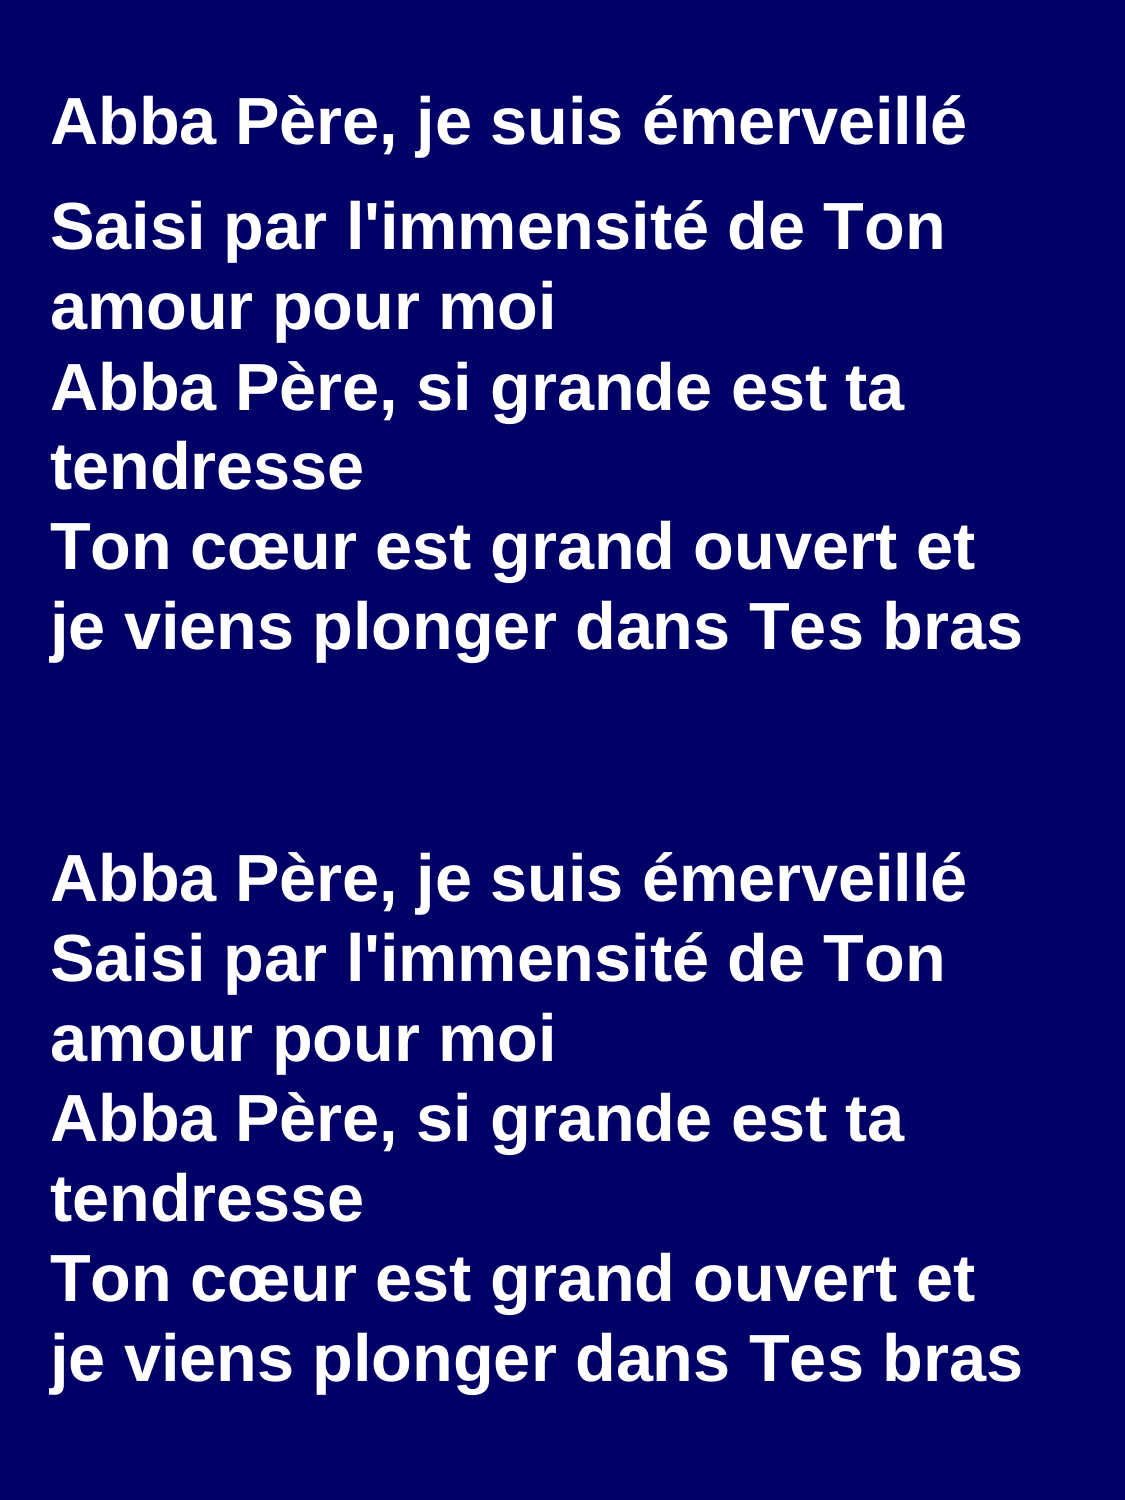

Abba Père, je suis émerveillé
Saisi par l'immensité de Ton amour pour moi
Abba Père, si grande est ta tendresse
Ton cœur est grand ouvert et je viens plonger dans Tes bras
Abba Père, je suis émerveillé
Saisi par l'immensité de Ton amour pour moi
Abba Père, si grande est ta tendresse
Ton cœur est grand ouvert et je viens plonger dans Tes bras